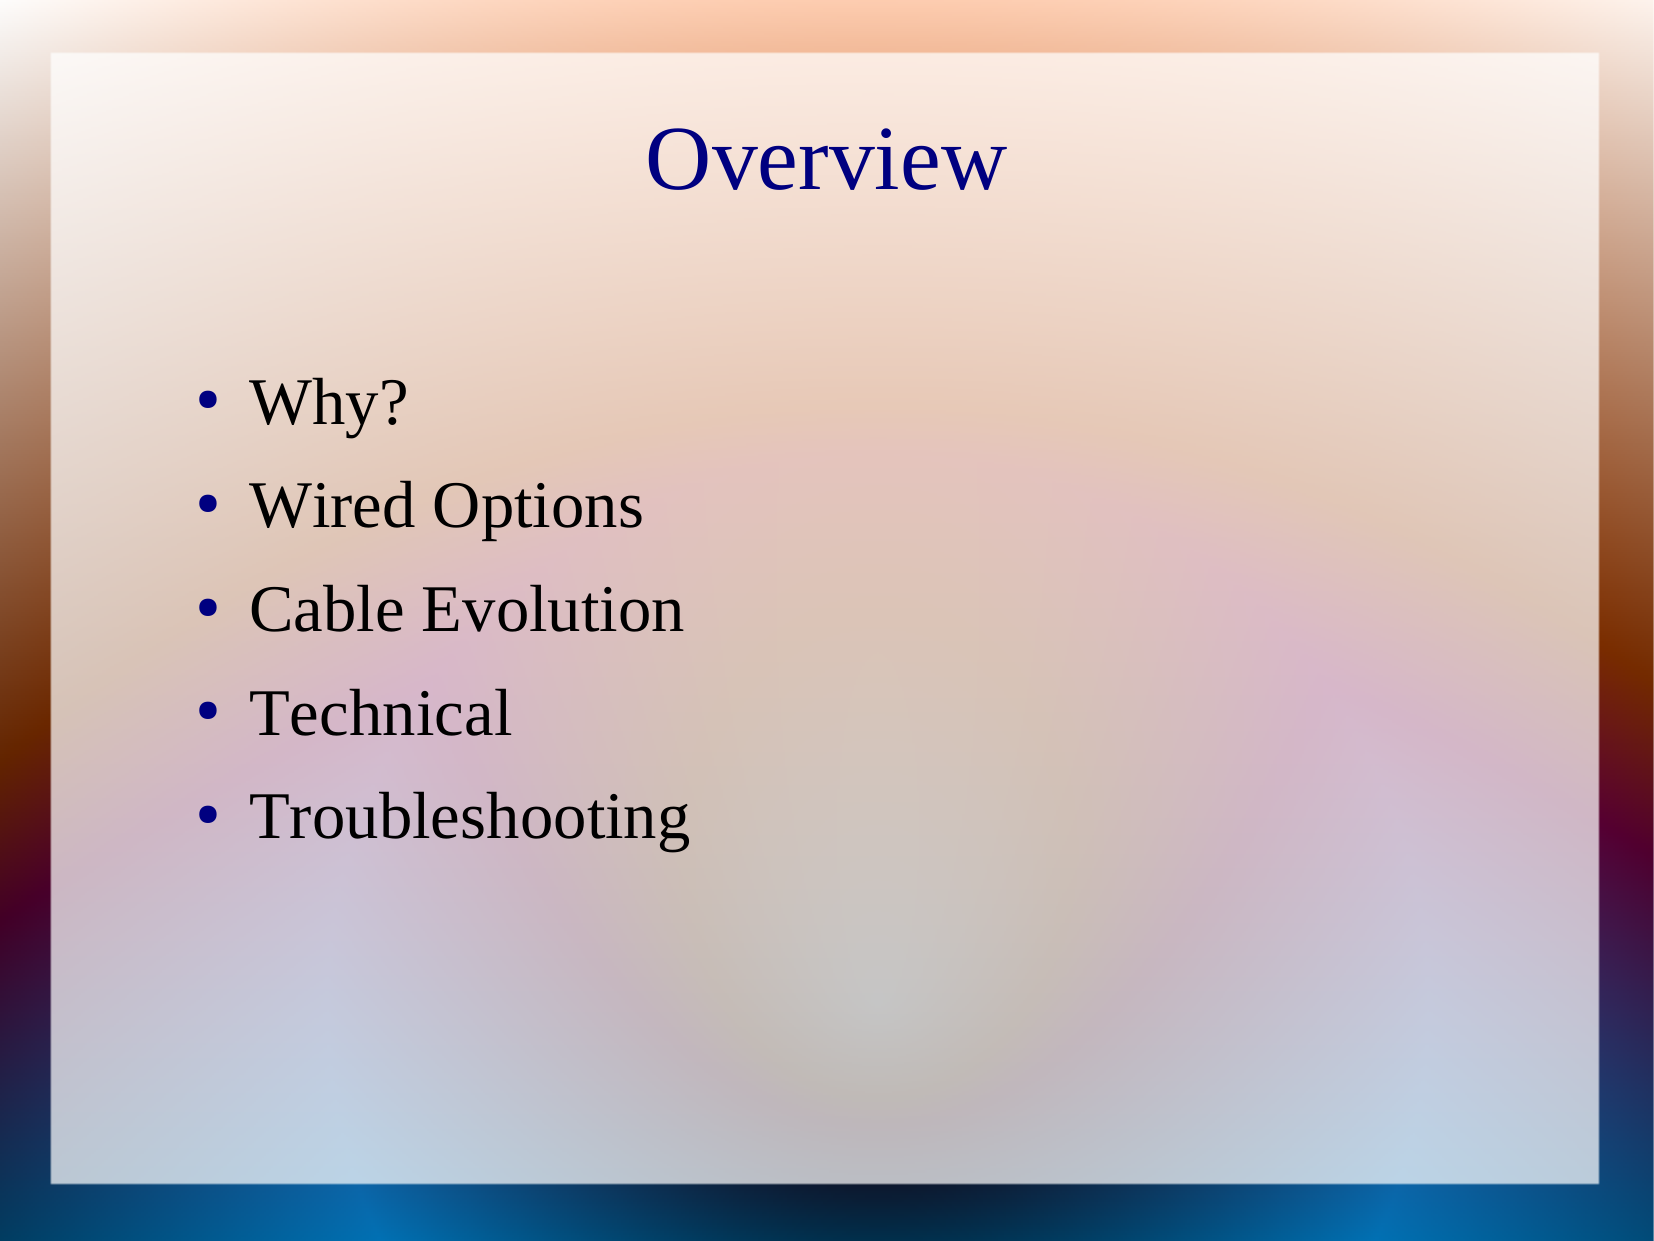

# Overview
Why?
Wired Options
Cable Evolution
Technical
Troubleshooting